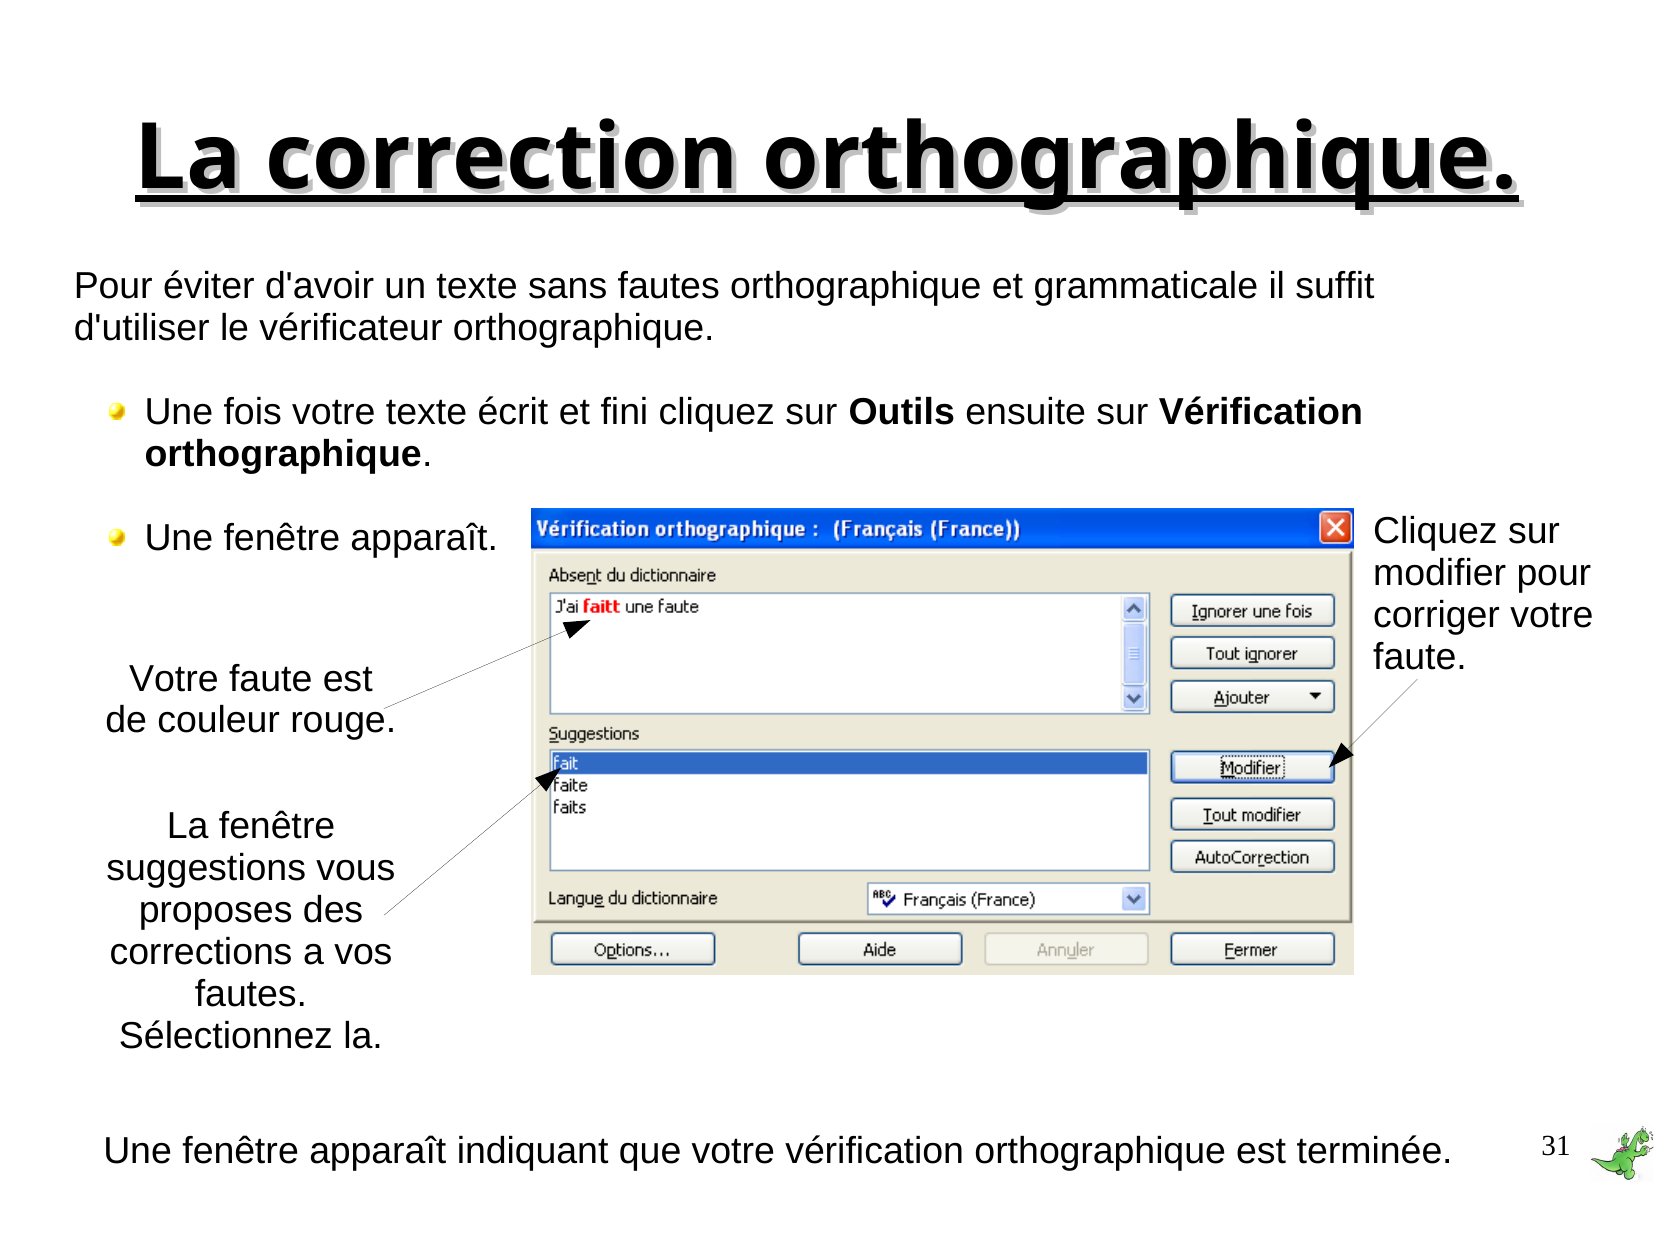

# La correction orthographique.
Pour éviter d'avoir un texte sans fautes orthographique et grammaticale il suffit d'utiliser le vérificateur orthographique.
Une fois votre texte écrit et fini cliquez sur Outils ensuite sur Vérification orthographique.
Une fenêtre apparaît.
Cliquez sur modifier pour corriger votre faute.
Votre faute est de couleur rouge.
La fenêtre suggestions vous proposes des corrections a vos fautes. Sélectionnez la.
Une fenêtre apparaît indiquant que votre vérification orthographique est terminée.
31